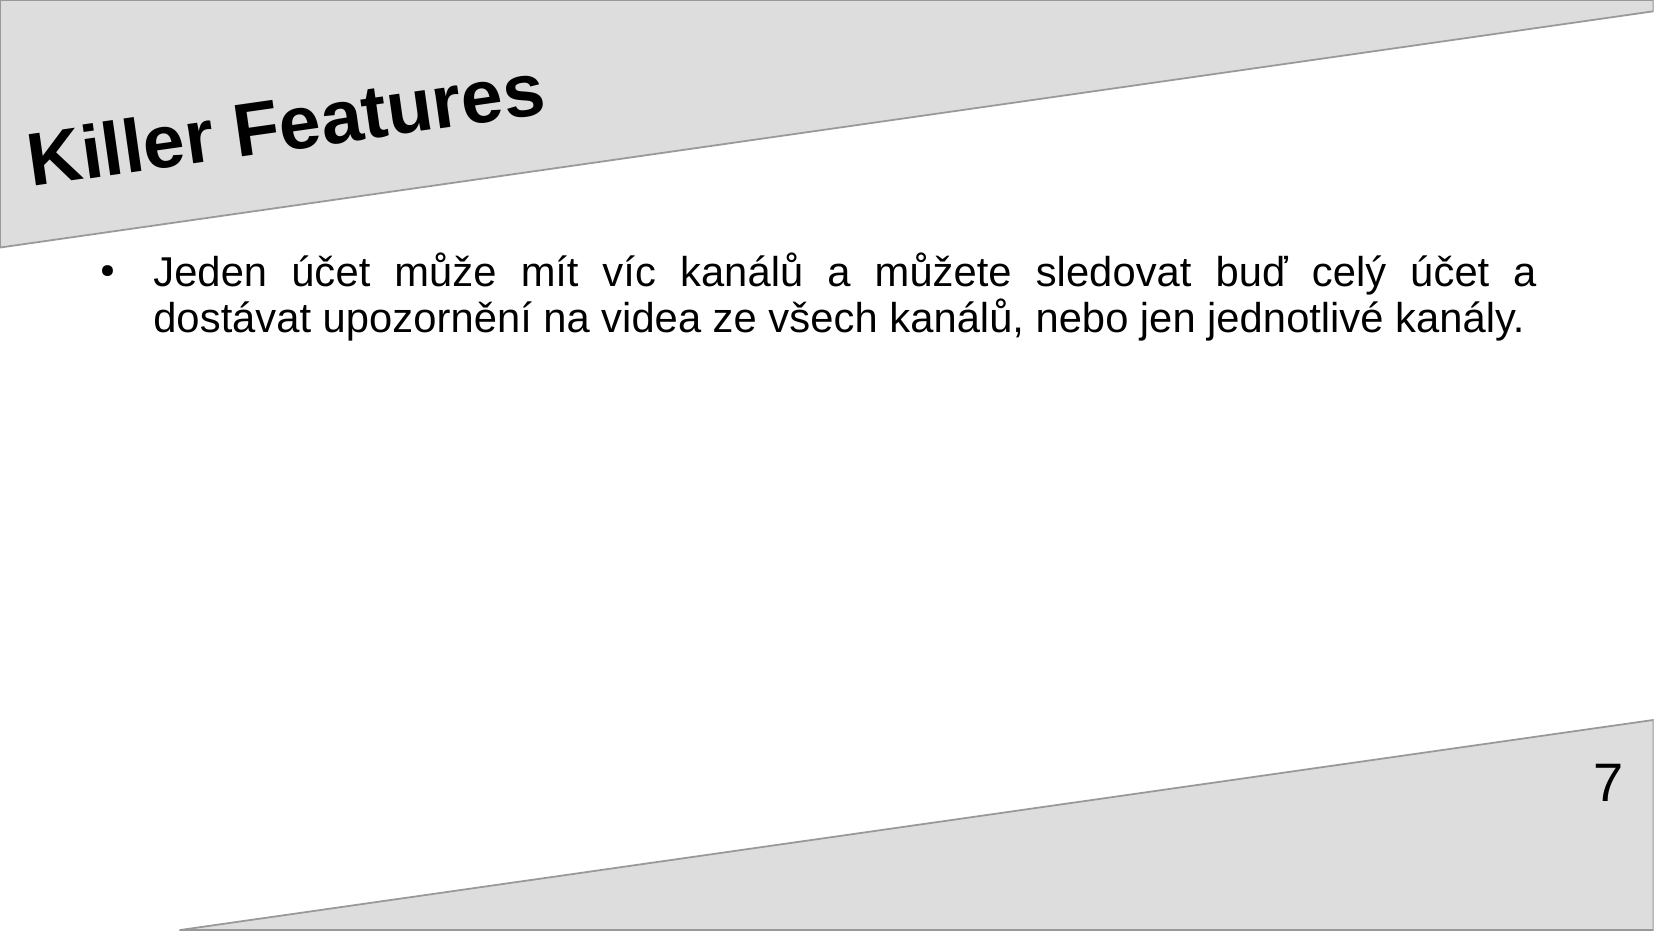

# Killer Features
Jeden účet může mít víc kanálů a můžete sledovat buď celý účet a dostávat upozornění na videa ze všech kanálů, nebo jen jednotlivé kanály.
7